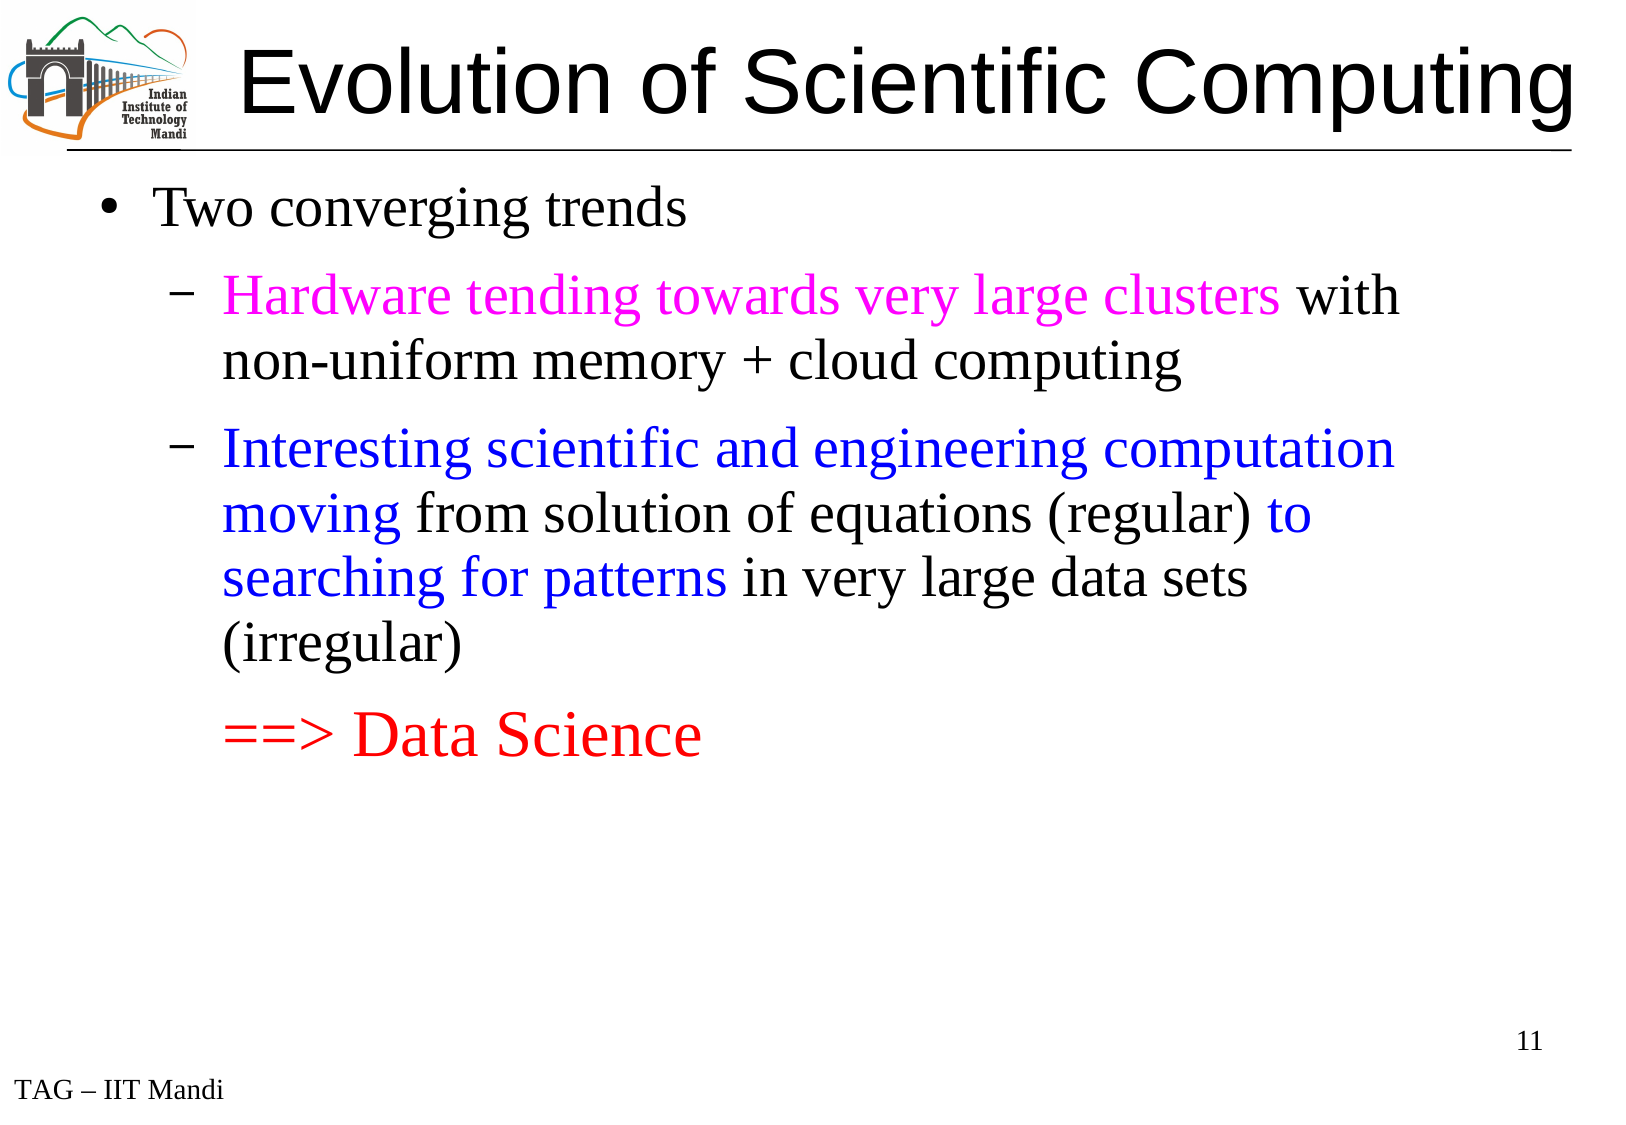

# Evolution of Scientific Computing
Two converging trends
Hardware tending towards very large clusters with non-uniform memory + cloud computing
Interesting scientific and engineering computation moving from solution of equations (regular) to searching for patterns in very large data sets (irregular)
==> Data Science
11